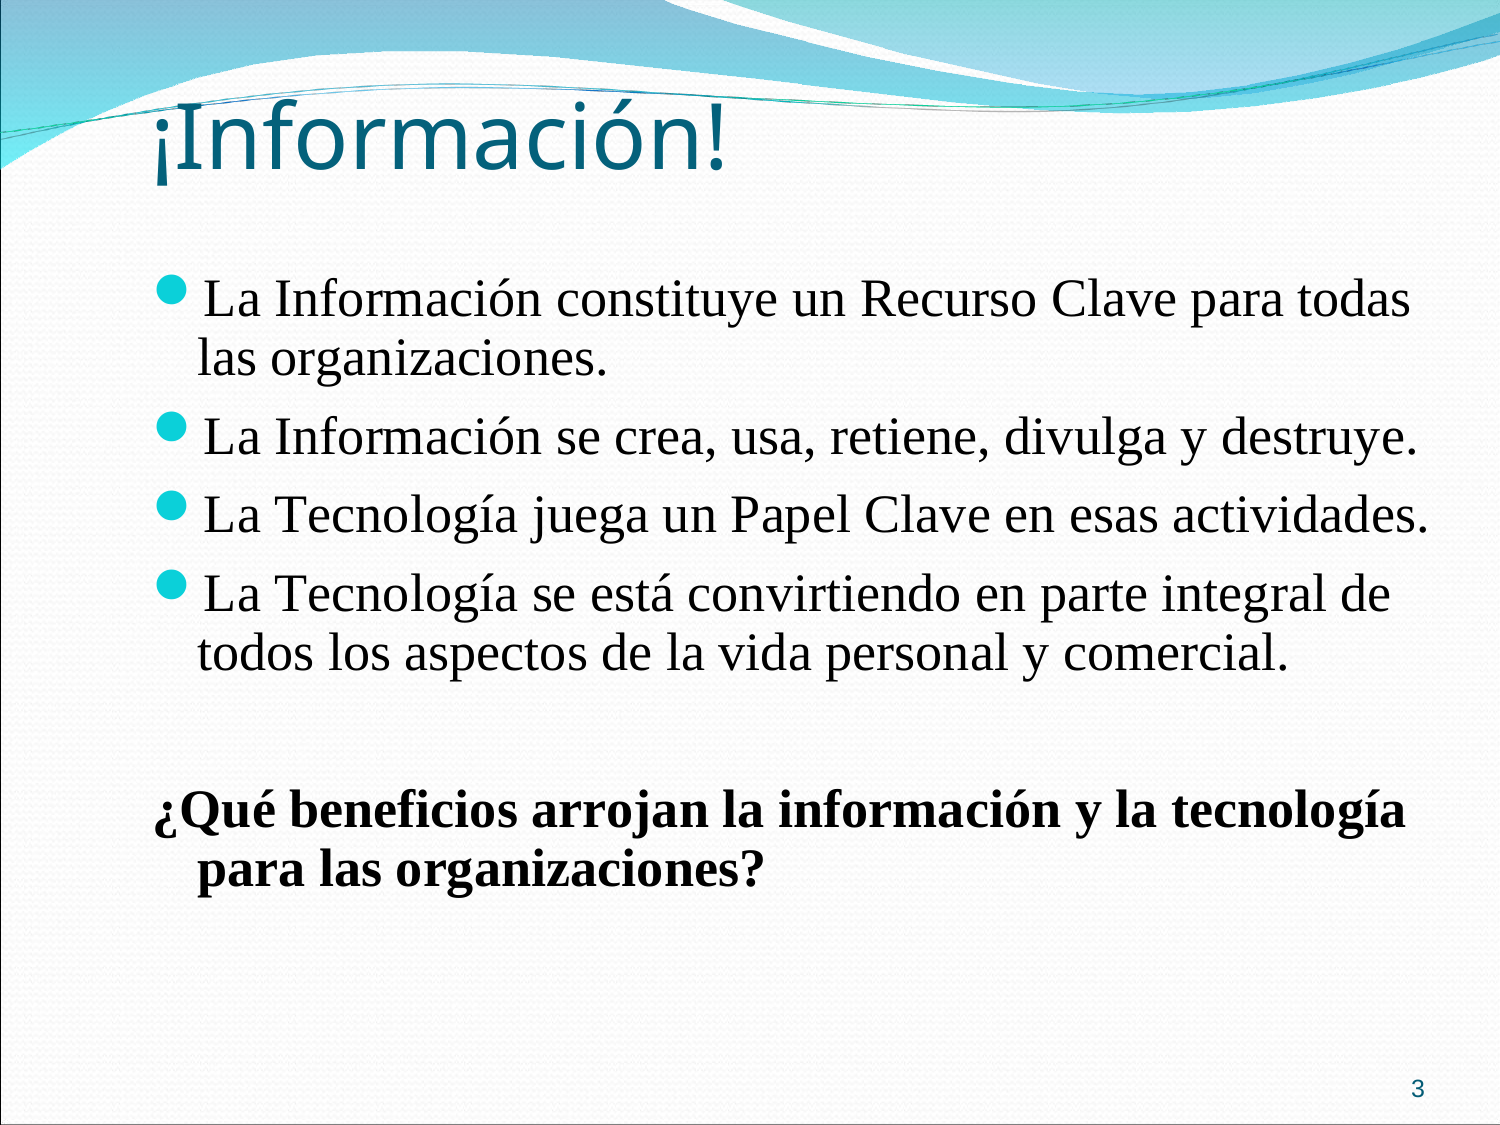

# ¡Información!
La Información constituye un Recurso Clave para todas las organizaciones.
La Información se crea, usa, retiene, divulga y destruye.
La Tecnología juega un Papel Clave en esas actividades.
La Tecnología se está convirtiendo en parte integral de todos los aspectos de la vida personal y comercial.
¿Qué beneficios arrojan la información y la tecnología para las organizaciones?
3